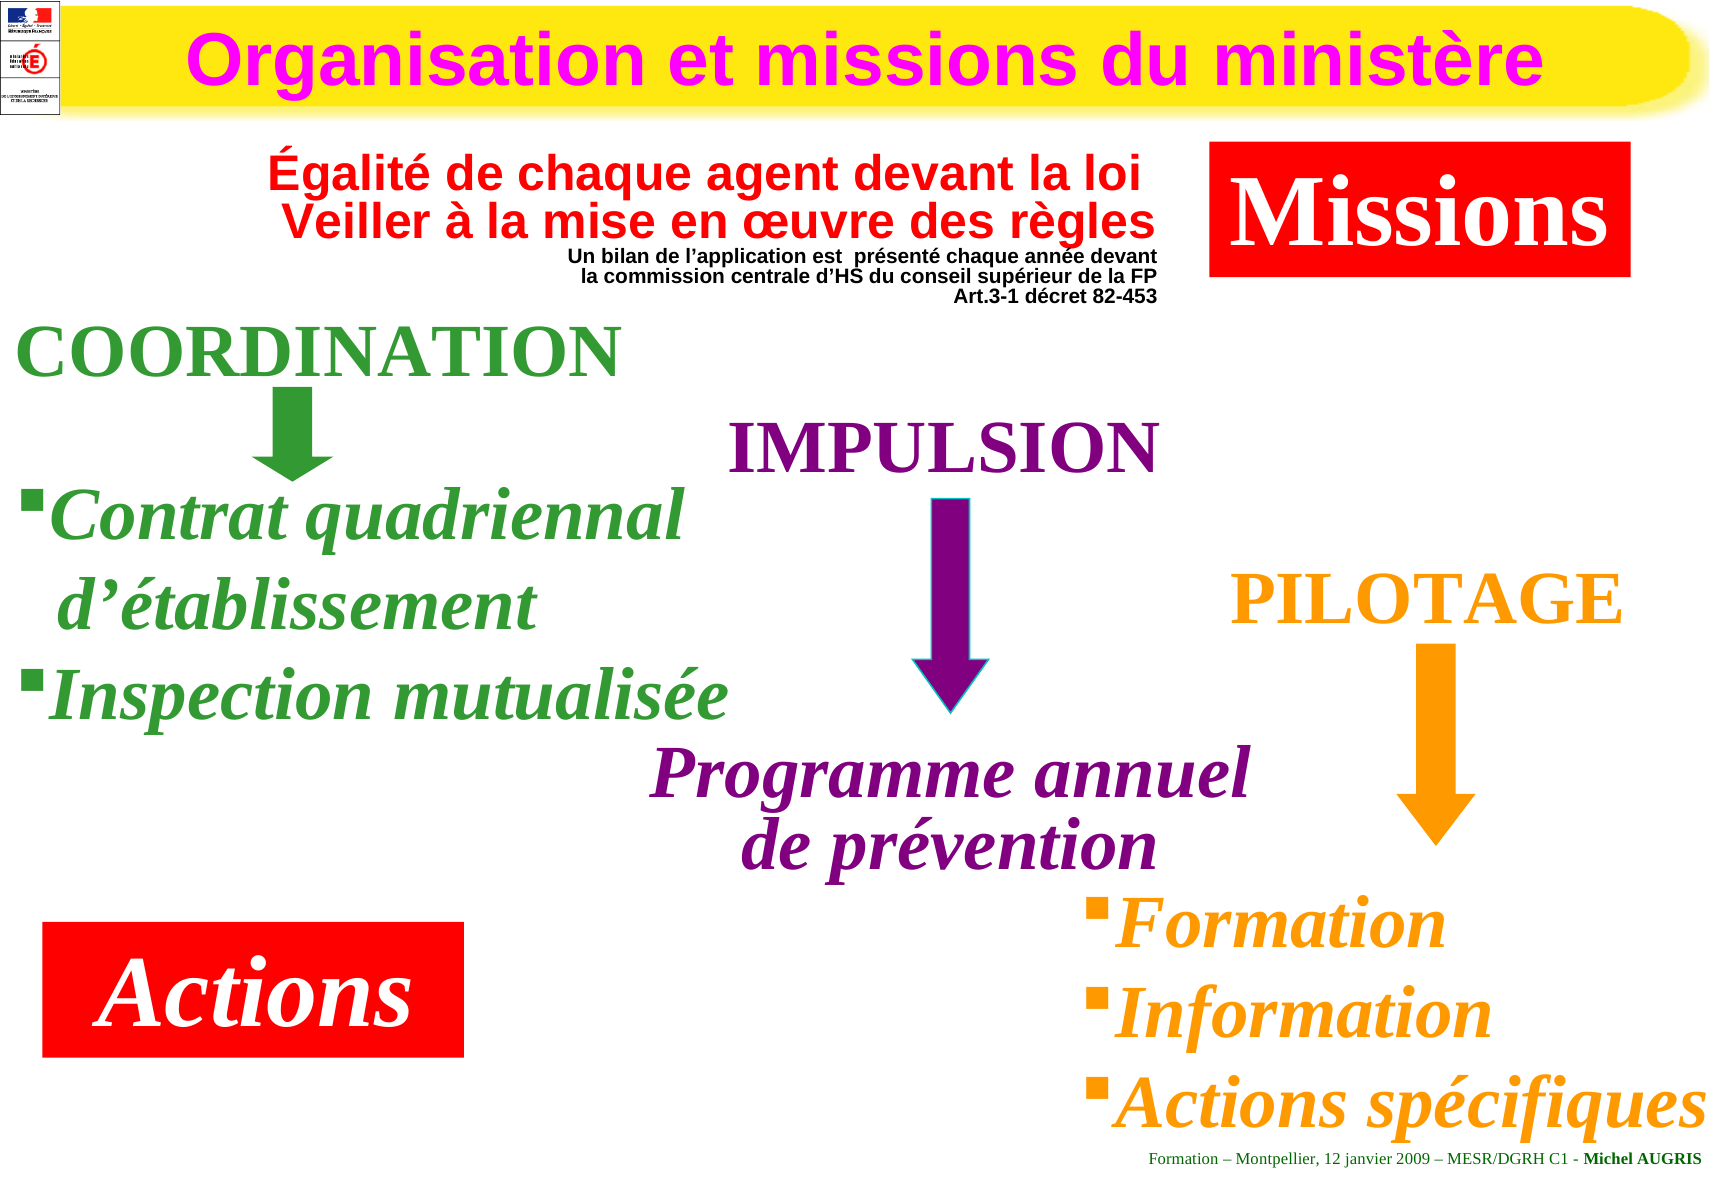

Organisation et missions du ministère
Missions
Égalité de chaque agent devant la loi
Veiller à la mise en œuvre des règles
Un bilan de l’application est présenté chaque année devant
la commission centrale d’HS du conseil supérieur de la FP
Art.3-1 décret 82-453
COORDINATION
IMPULSION
Contrat quadriennal
	d’établissement
Inspection mutualisée
PILOTAGE
Programme annuel
de prévention
Formation
Information
Actions spécifiques
Actions